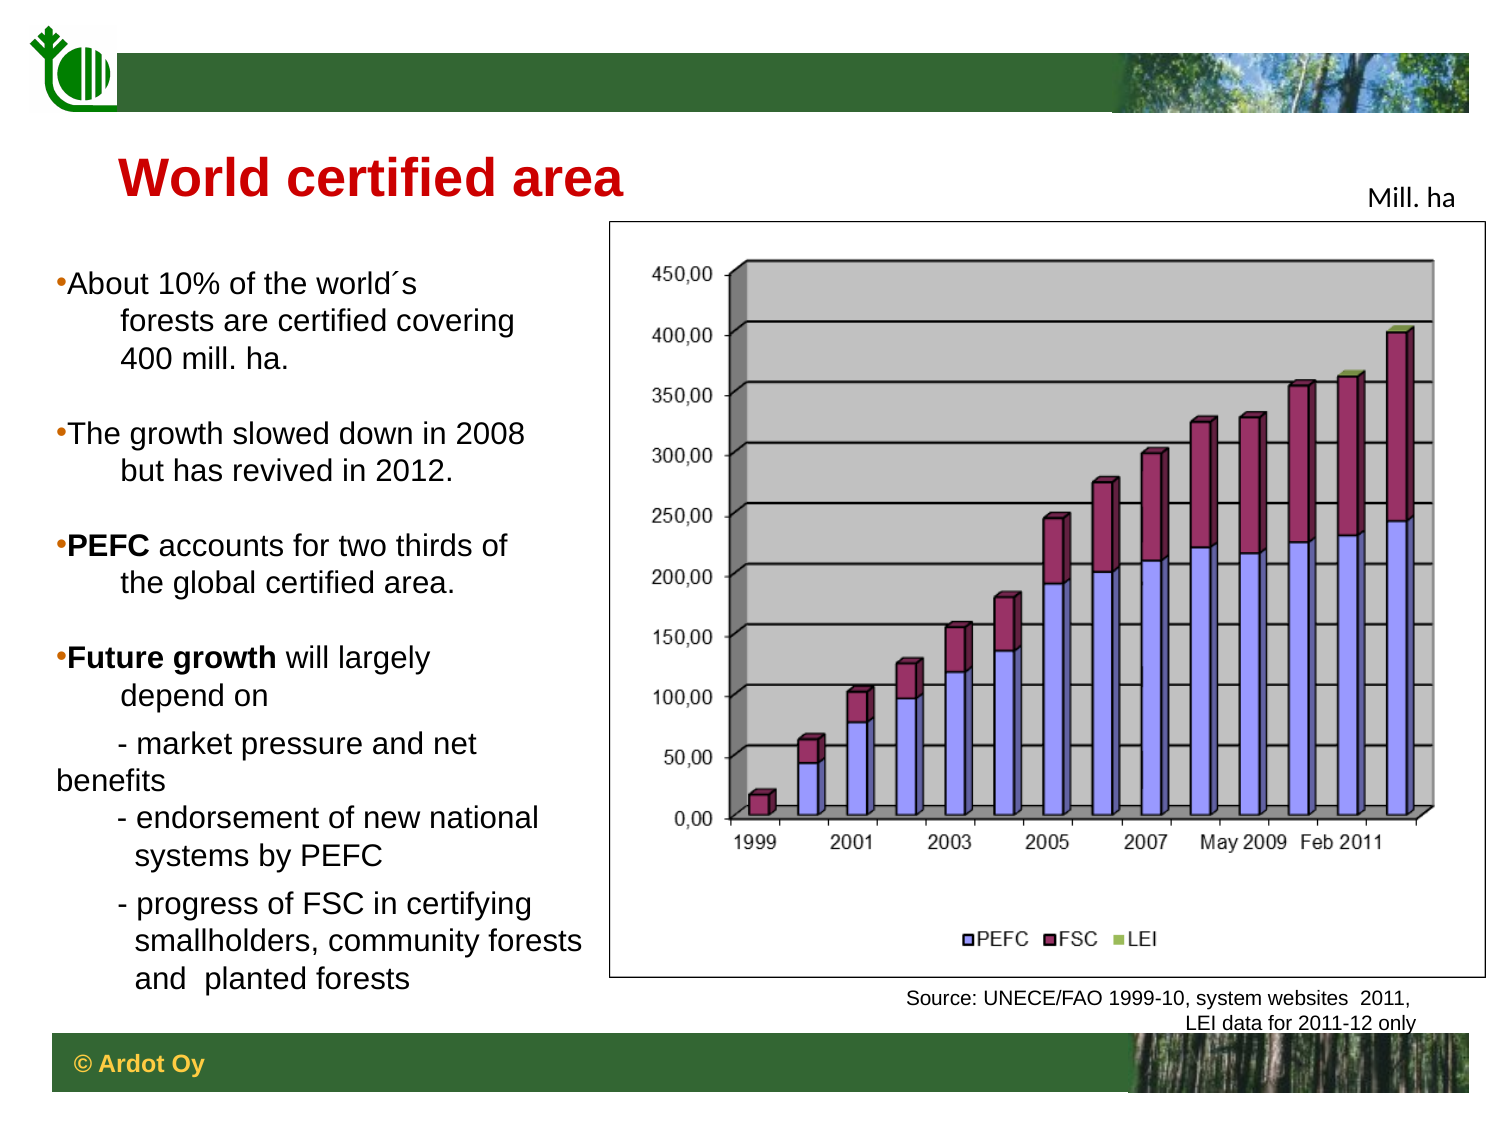

# World certified area
Mill. ha
About 10% of the world´s
 forests are certified covering
 400 mill. ha.
The growth slowed down in 2008
 but has revived in 2012.
PEFC accounts for two thirds of
 the global certified area.
Future growth will largely
 depend on
 - market pressure and net benefits
 - endorsement of new national
 systems by PEFC
 - progress of FSC in certifying
 smallholders, community forests
 and planted forests
Source: UNECE/FAO 1999-10, system websites 2011,
LEI data for 2011-12 only